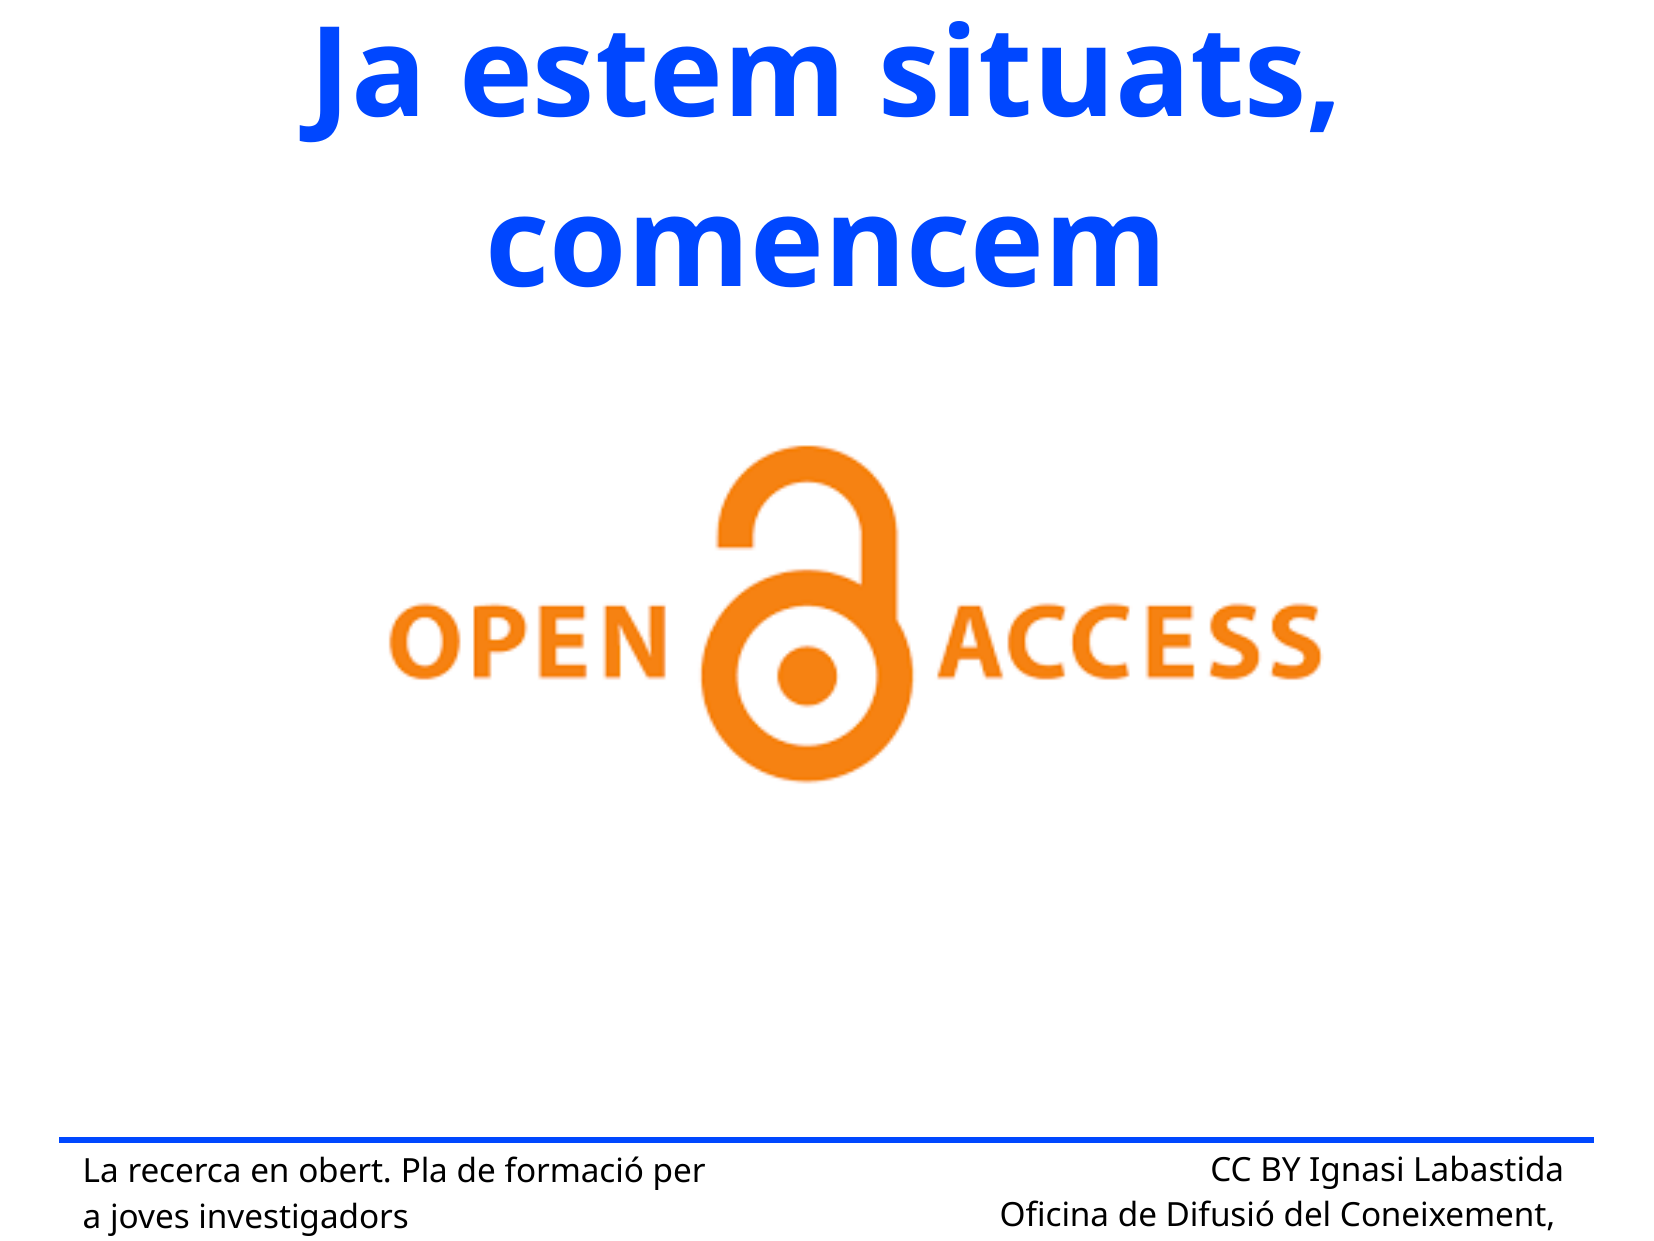

# Ja estem situats, comencem
La recerca en obert. Pla de formació per a joves investigadors
Universitat de Barcelona, 27 de gener de 2016